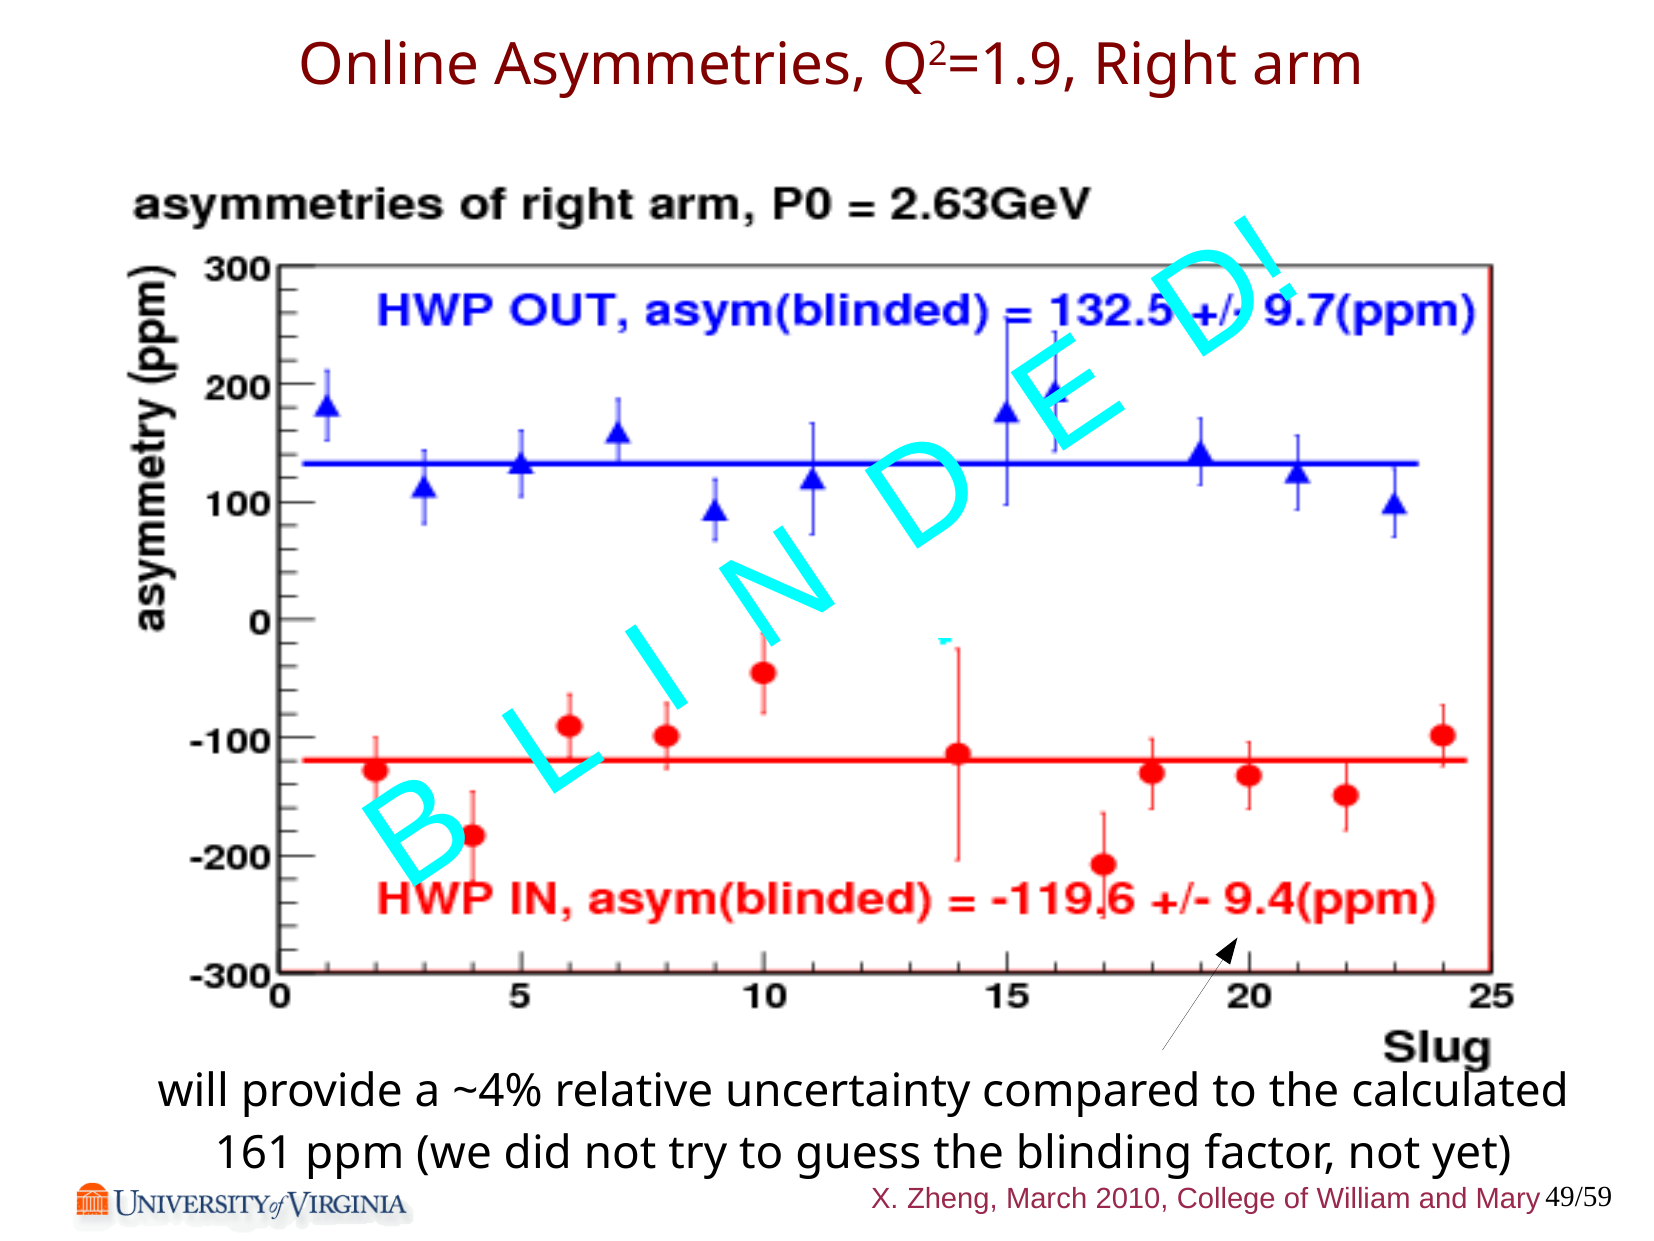

# Online Asymmetries, Q2=1.9, Right arm
B L I N D E D!
will provide a ~4% relative uncertainty compared to the calculated 161 ppm (we did not try to guess the blinding factor, not yet)